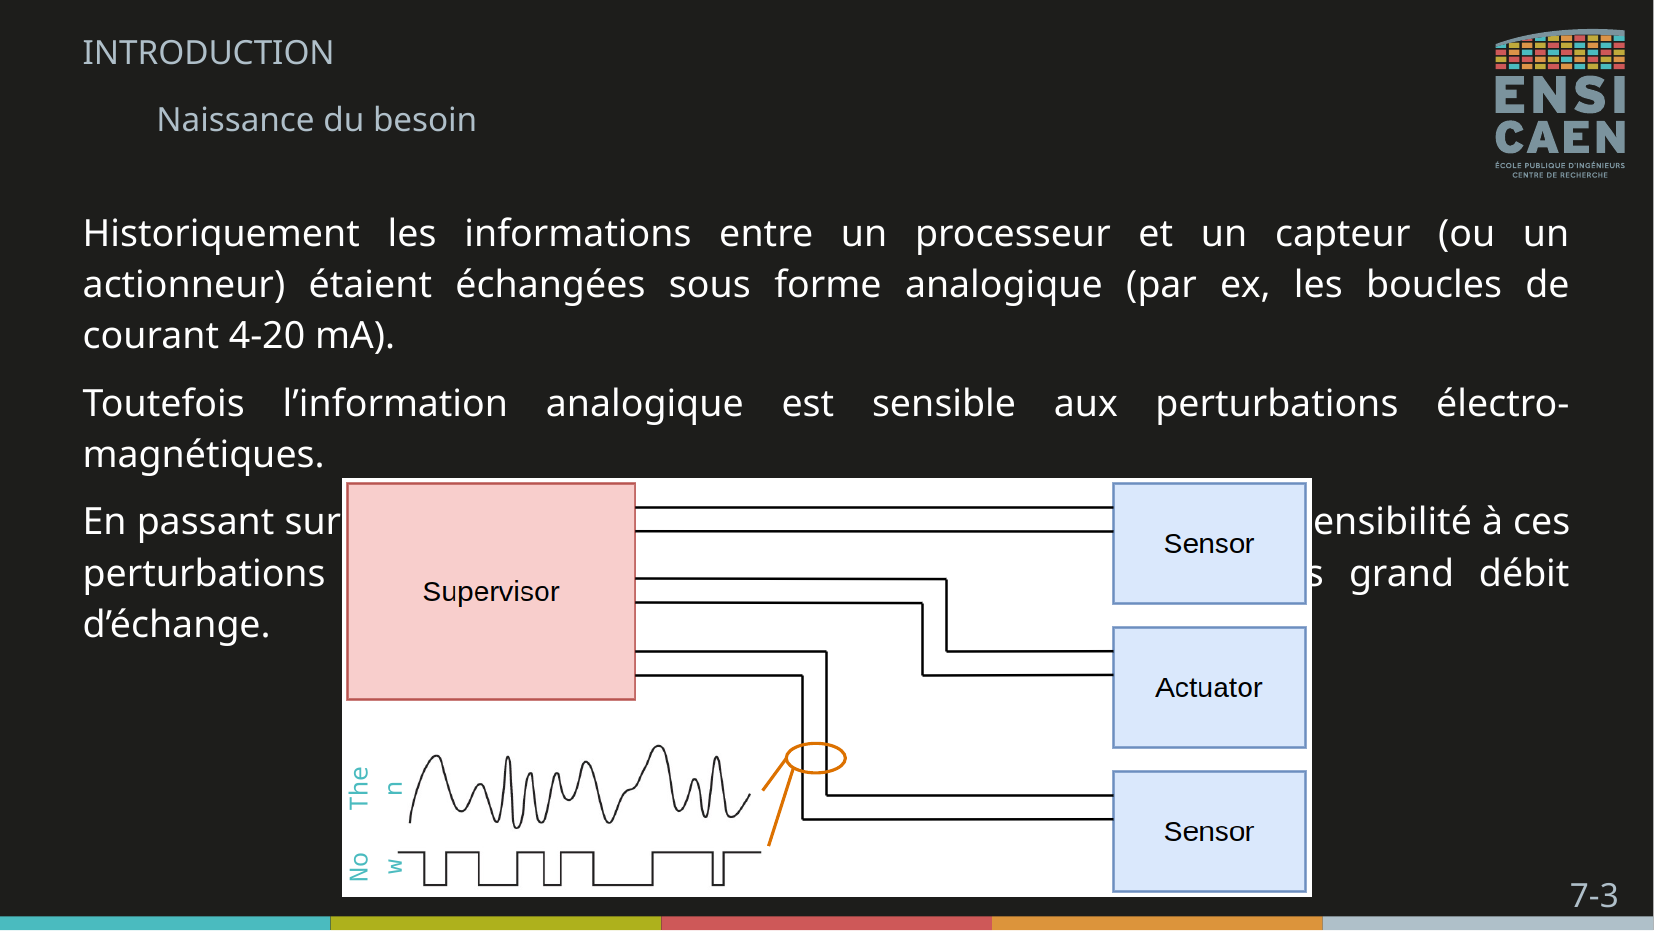

# INTRODUCTION Naissance du besoin
Historiquement les informations entre un processeur et un capteur (ou un actionneur) étaient échangées sous forme analogique (par ex, les boucles de courant 4-20 mA).
Toutefois l’information analogique est sensible aux perturbations électro-magnétiques.
En passant sur des lignes numériques (TOR pour Tout Ou Rien), la sensibilité à ces perturbations est grandement réduite tout en obtenant un plus grand débit d’échange.
Then
Now